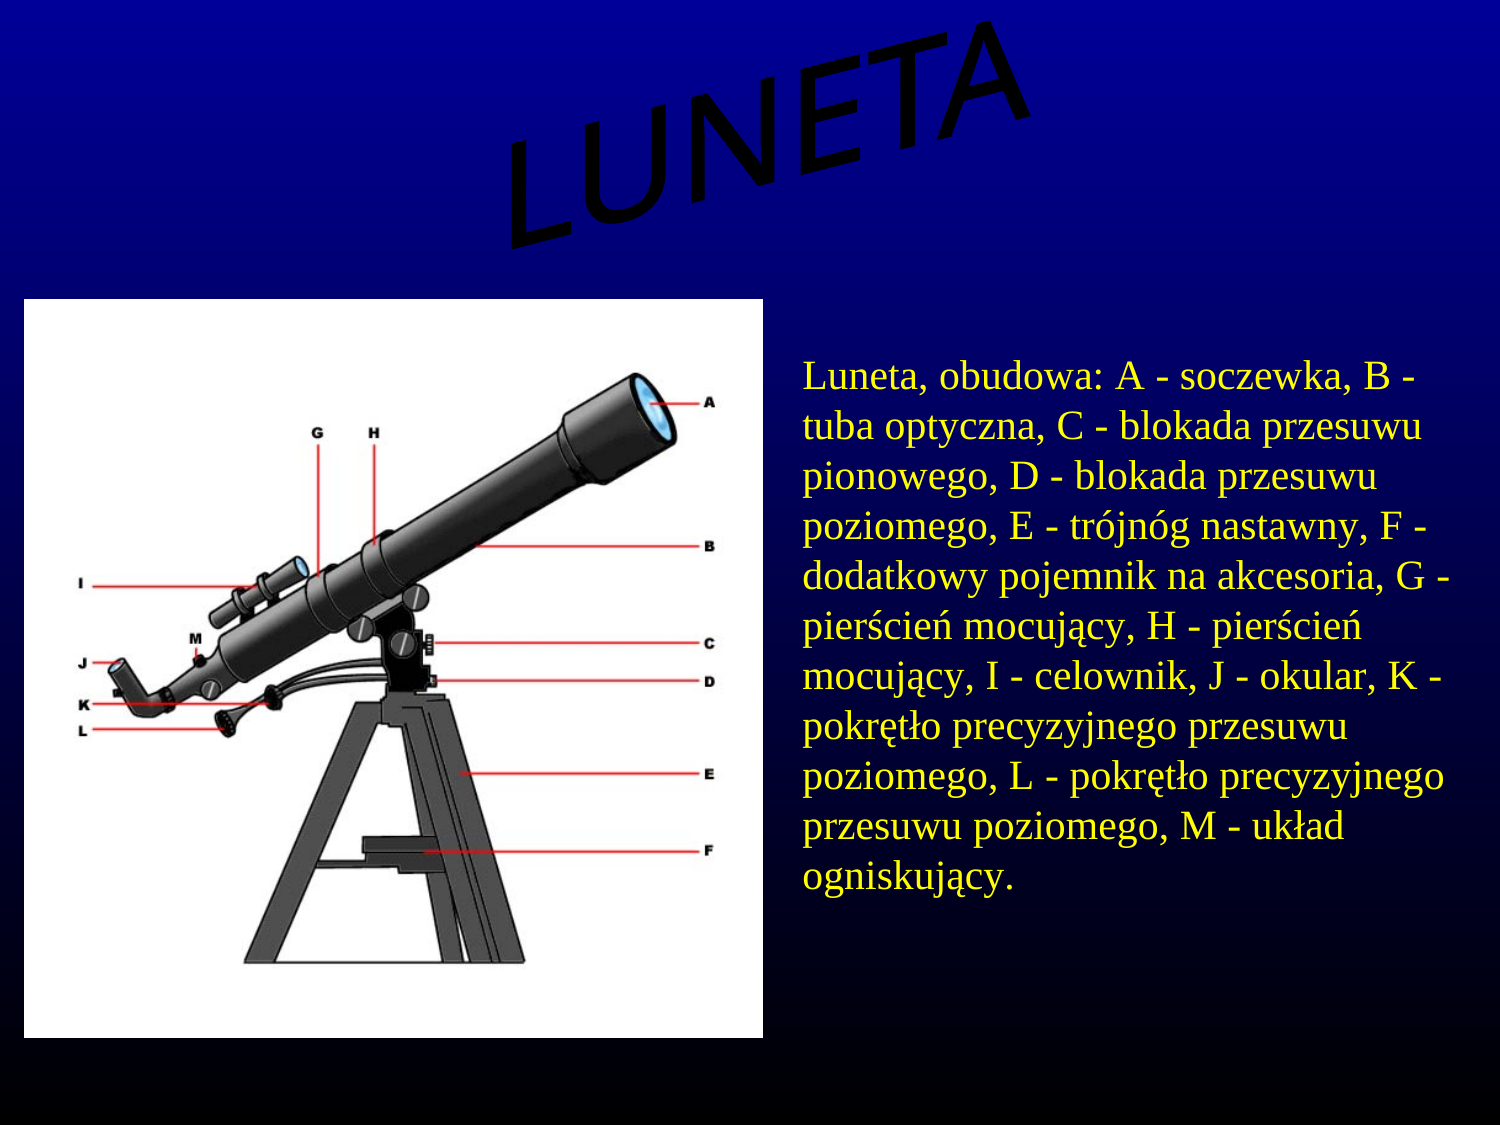

LUNETA
Luneta, obudowa: A - soczewka, B - tuba optyczna, C - blokada przesuwu pionowego, D - blokada przesuwu poziomego, E - trójnóg nastawny, F - dodatkowy pojemnik na akcesoria, G - pierścień mocujący, H - pierścień mocujący, I - celownik, J - okular, K - pokrętło precyzyjnego przesuwu poziomego, L - pokrętło precyzyjnego przesuwu poziomego, M - układ ogniskujący.